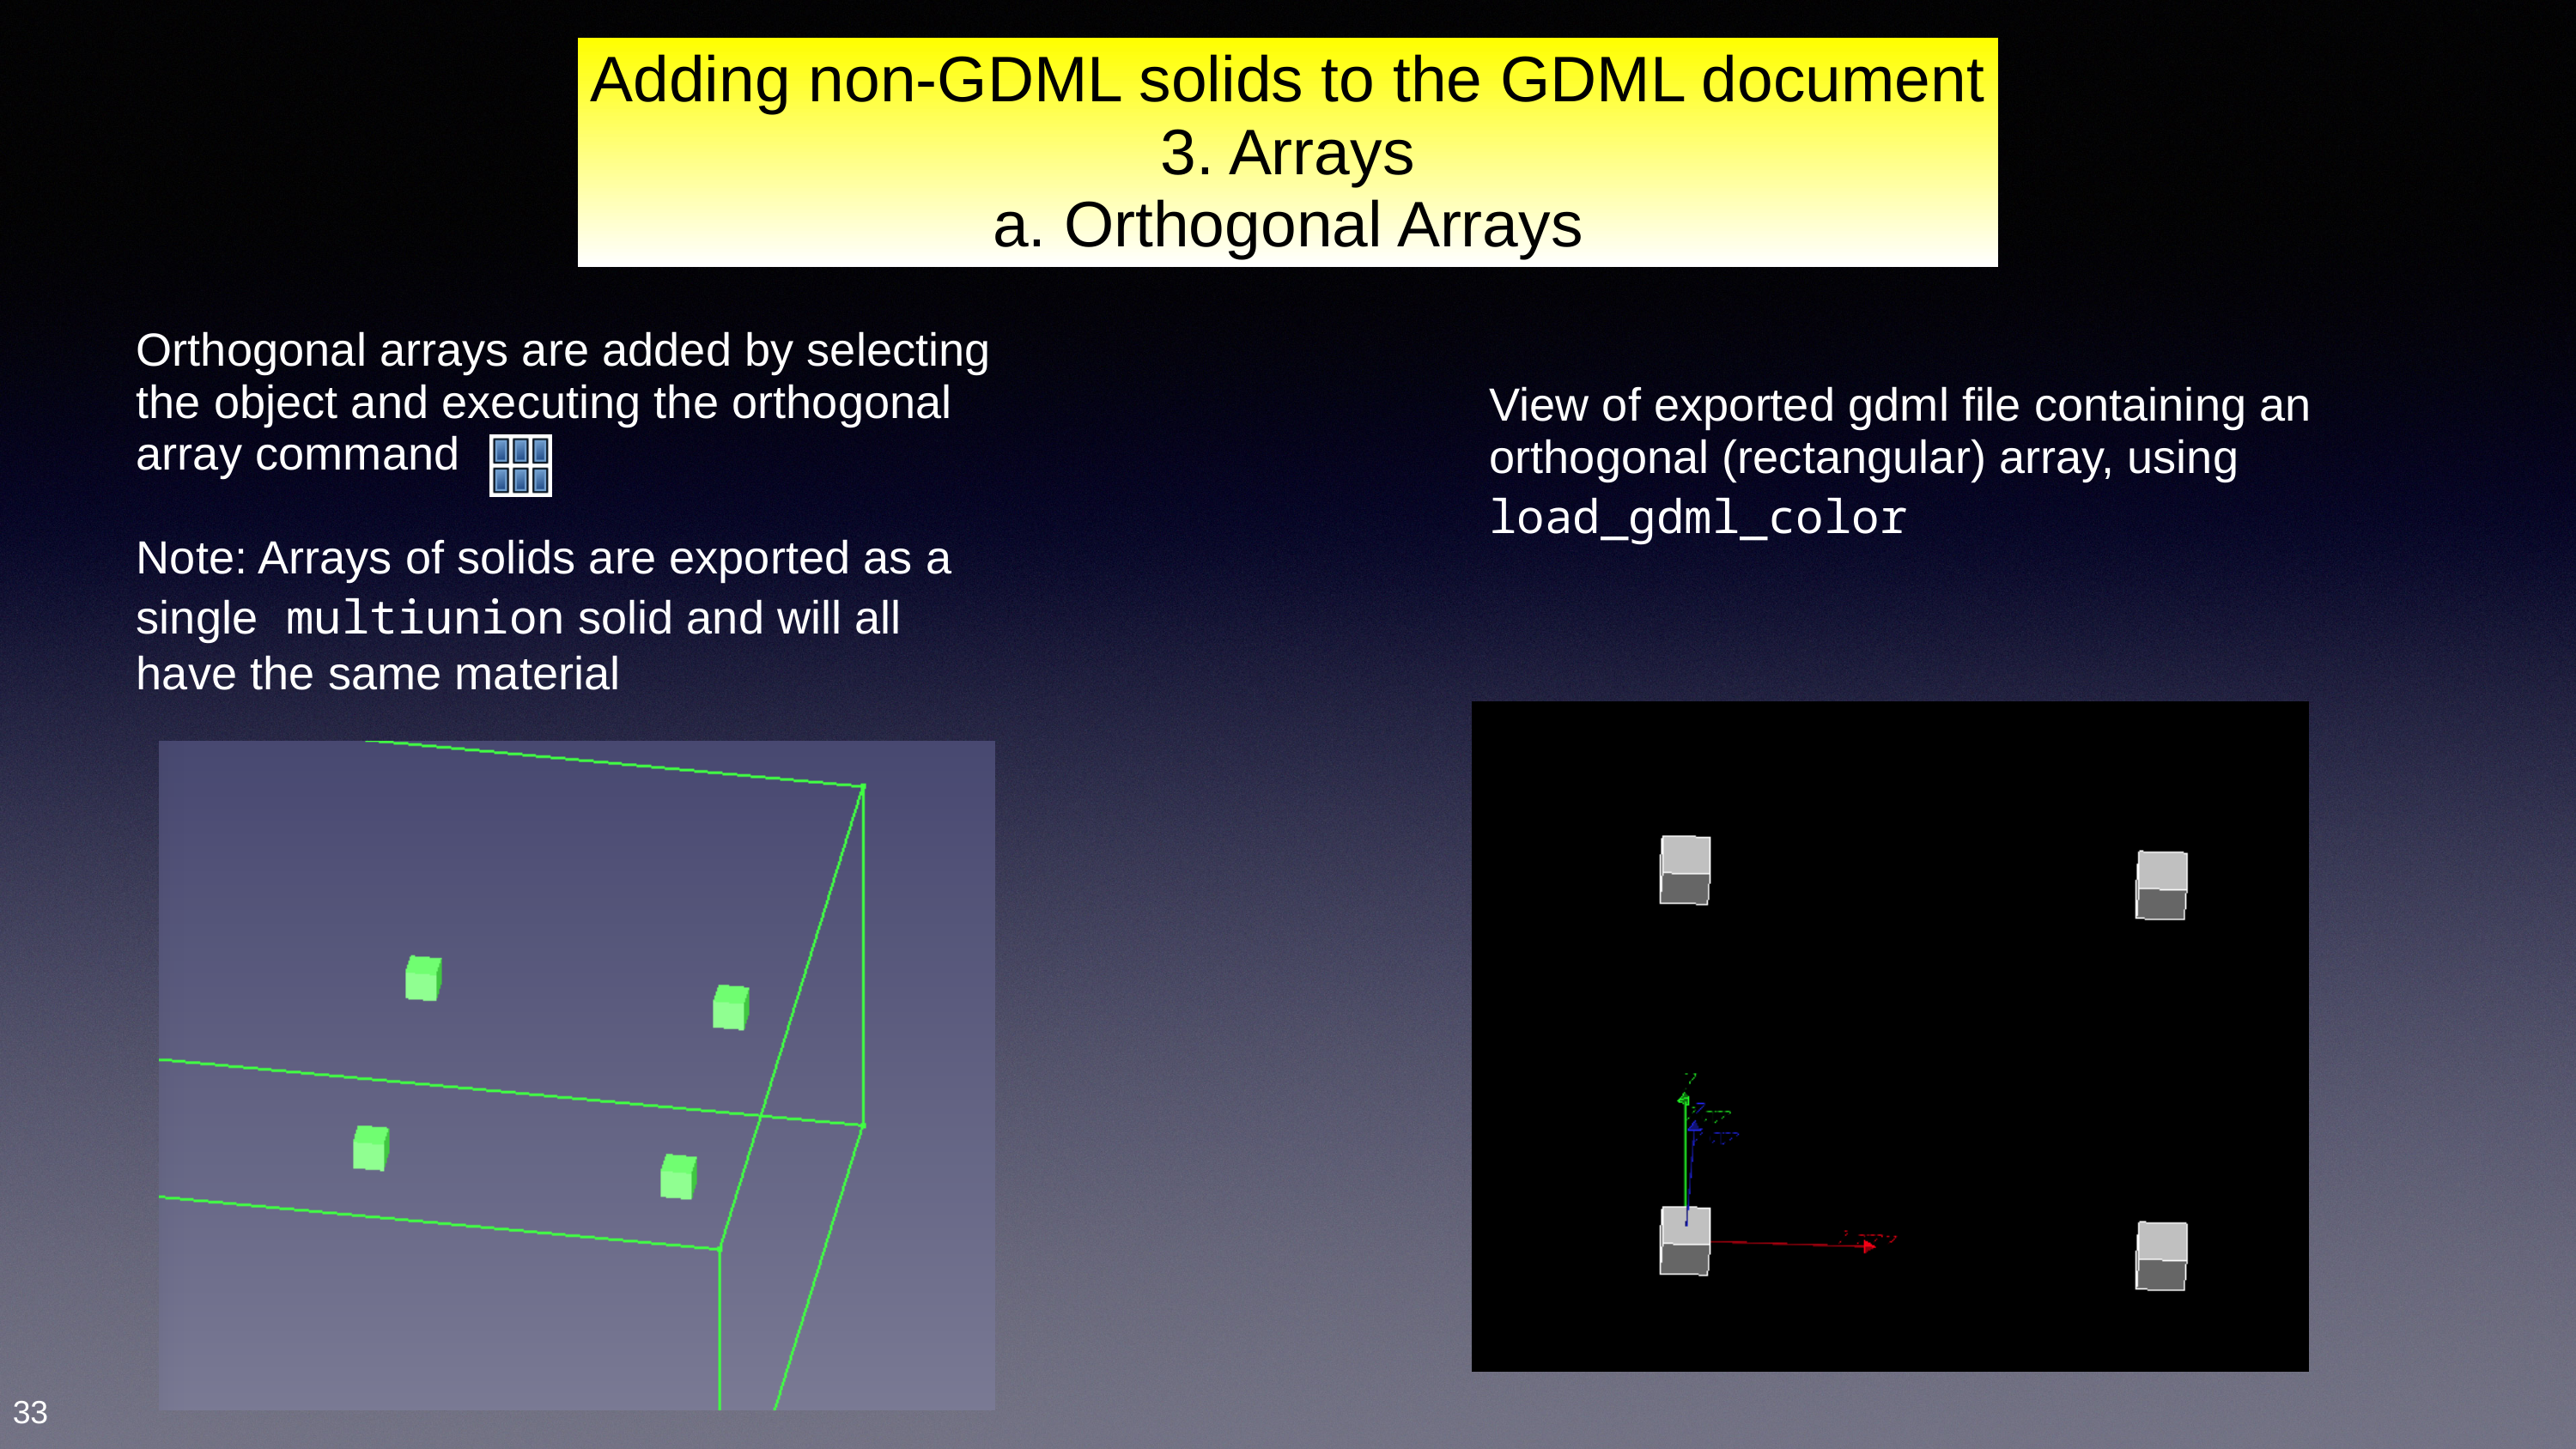

Adding non-GDML solids to the GDML document
3. Arrays
a. Orthogonal Arrays
Orthogonal arrays are added by selecting the object and executing the orthogonal array command
Note: Arrays of solids are exported as a single multiunion solid and will all have the same material
View of exported gdml file containing an orthogonal (rectangular) array, using load_gdml_color
33